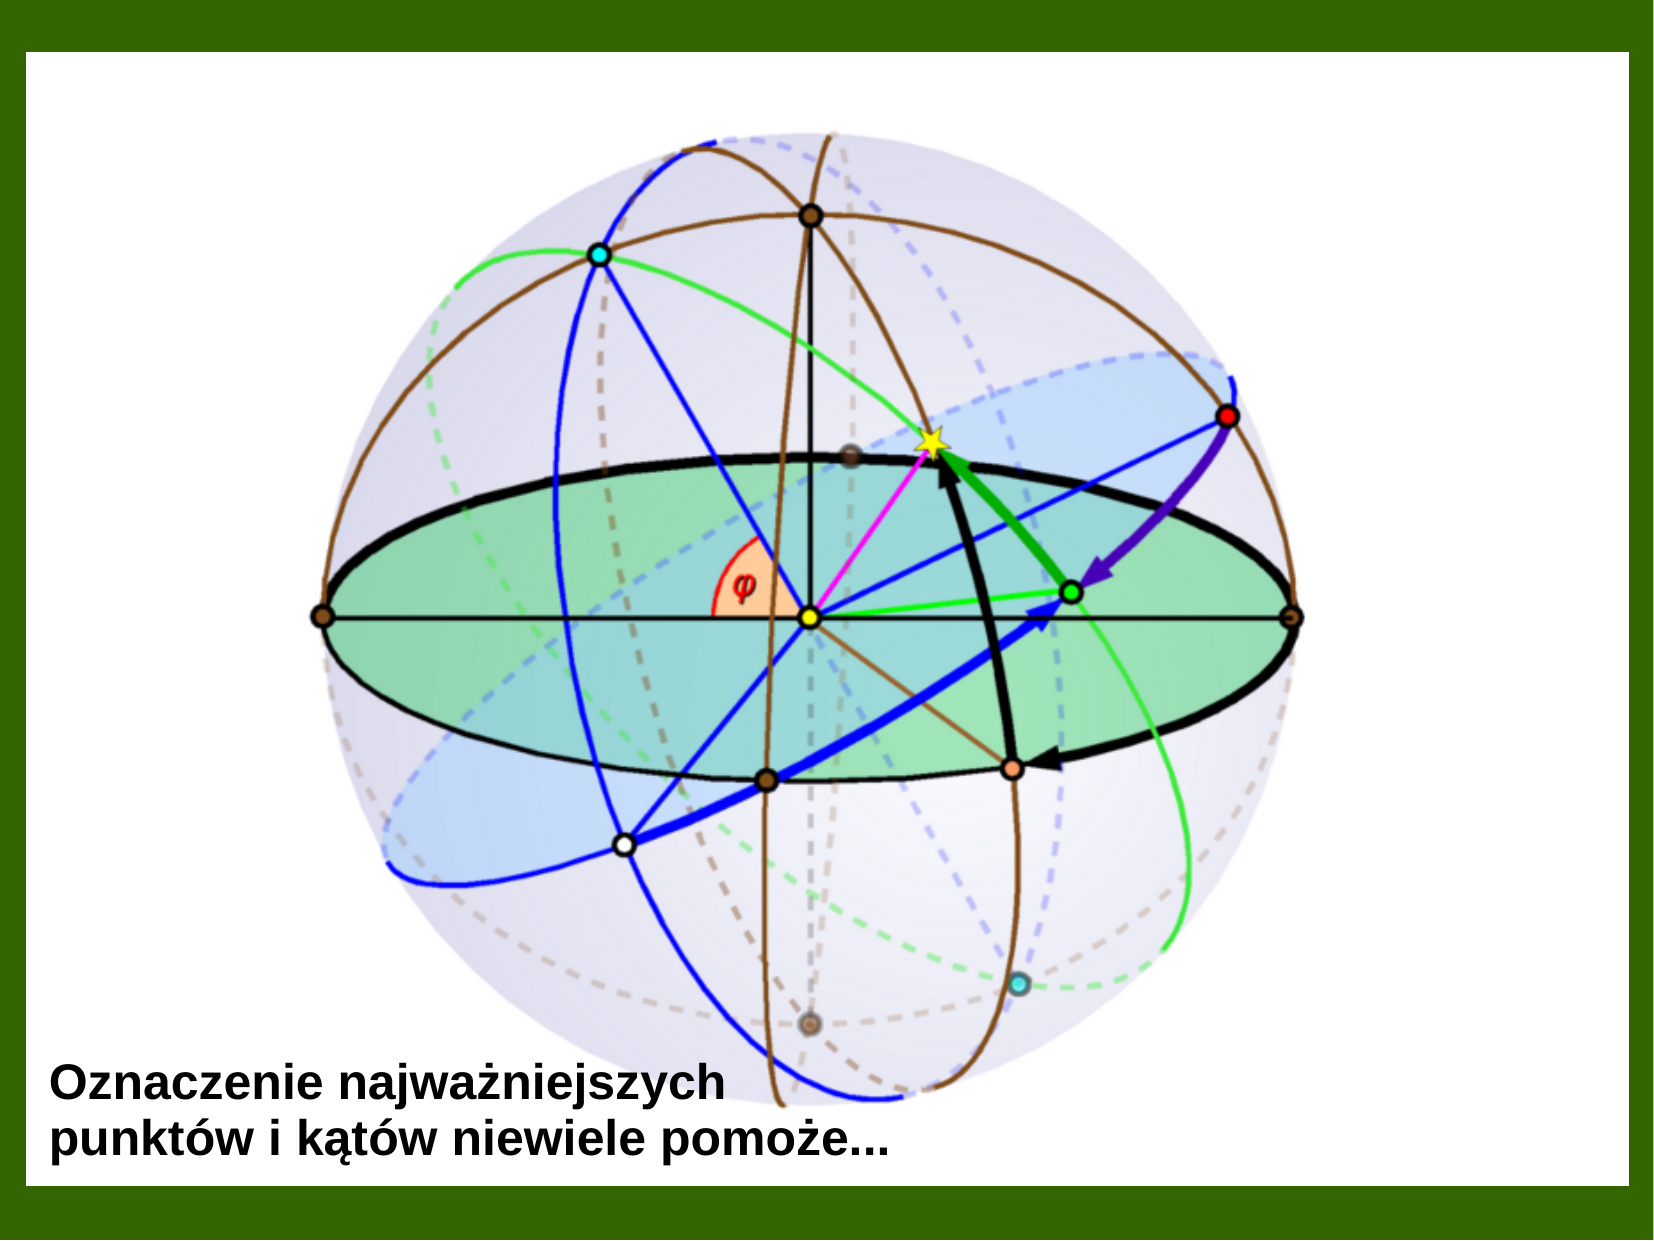

Oznaczenie najważniejszych
punktów i kątów niewiele pomoże...